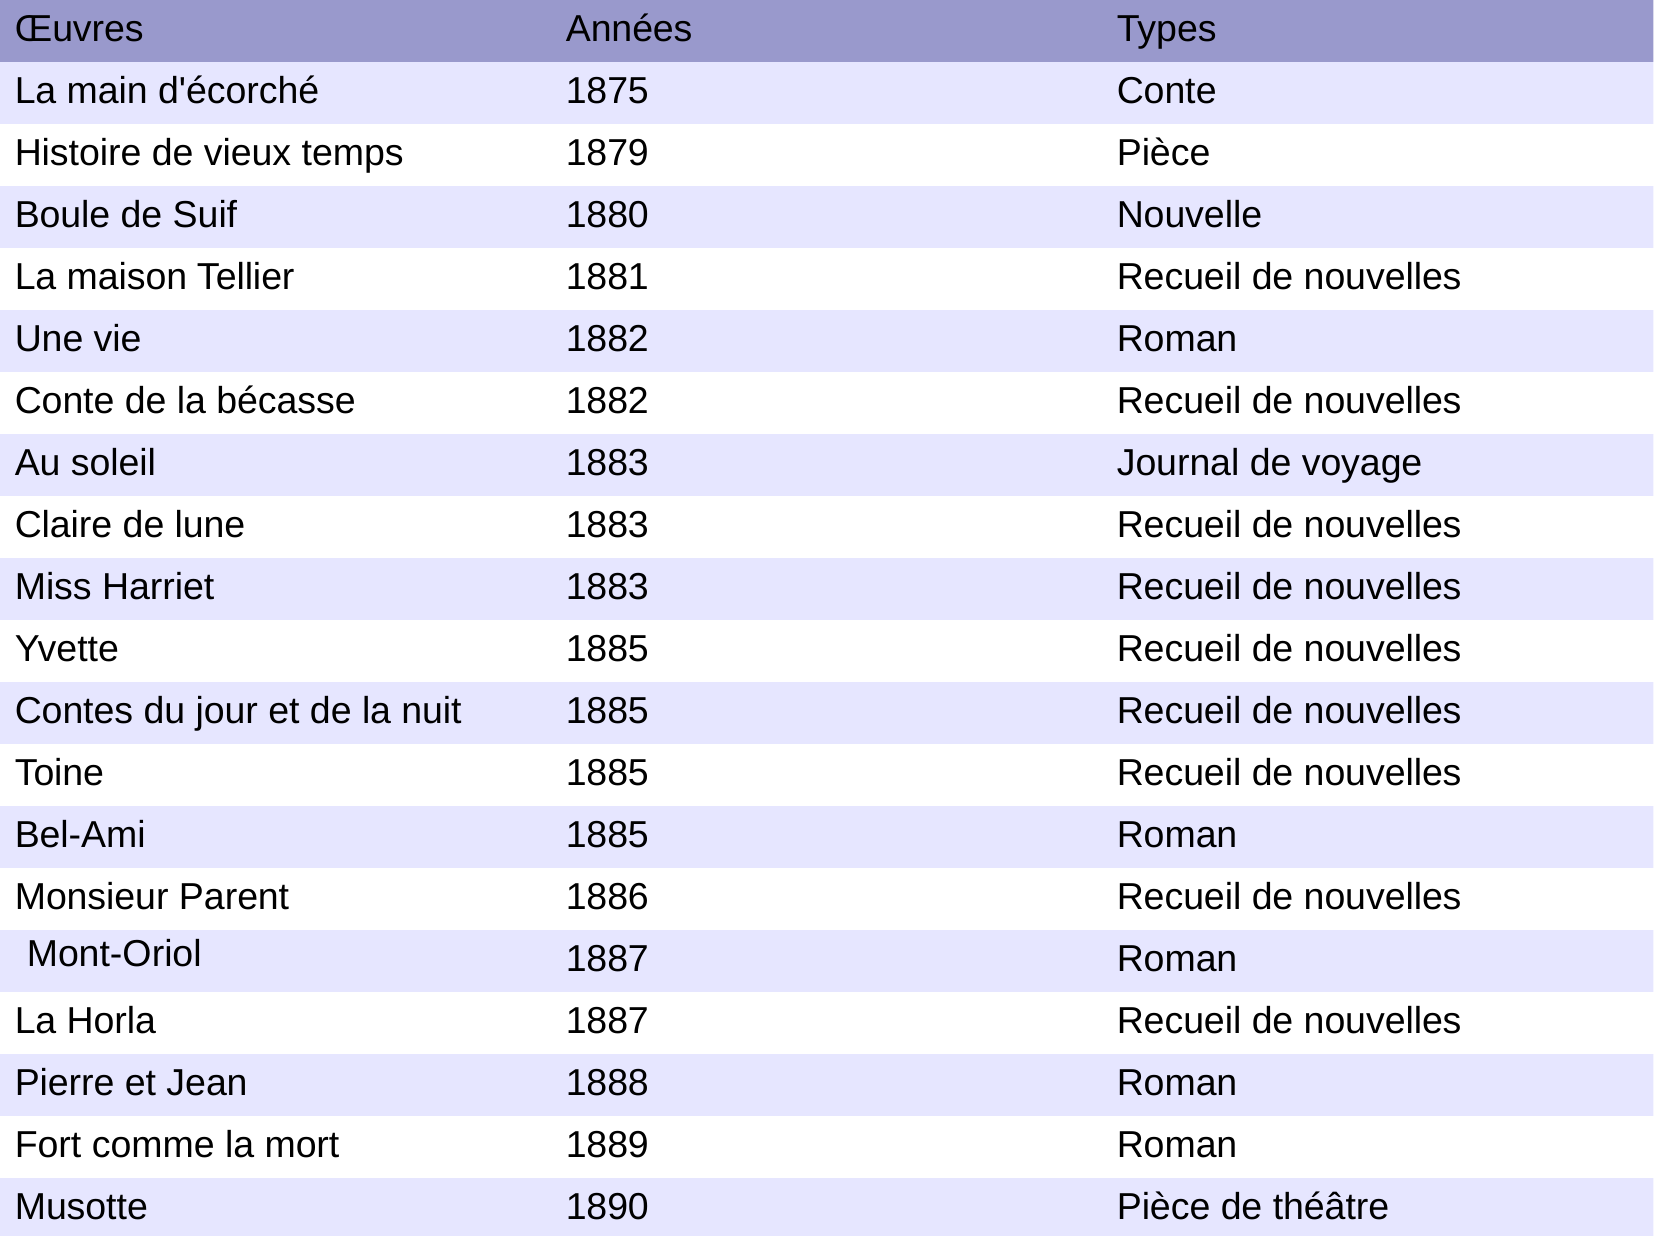

| Œuvres | Années | Types |
| --- | --- | --- |
| La main d'écorché | 1875 | Conte |
| Histoire de vieux temps | 1879 | Pièce |
| Boule de Suif | 1880 | Nouvelle |
| La maison Tellier | 1881 | Recueil de nouvelles |
| Une vie | 1882 | Roman |
| Conte de la bécasse | 1882 | Recueil de nouvelles |
| Au soleil | 1883 | Journal de voyage |
| Claire de lune | 1883 | Recueil de nouvelles |
| Miss Harriet | 1883 | Recueil de nouvelles |
| Yvette | 1885 | Recueil de nouvelles |
| Contes du jour et de la nuit | 1885 | Recueil de nouvelles |
| Toine | 1885 | Recueil de nouvelles |
| Bel-Ami | 1885 | Roman |
| Monsieur Parent | 1886 | Recueil de nouvelles |
| | 1887 | Roman |
| La Horla | 1887 | Recueil de nouvelles |
| Pierre et Jean | 1888 | Roman |
| Fort comme la mort | 1889 | Roman |
| Musotte | 1890 | Pièce de théâtre |
Mont-Oriol